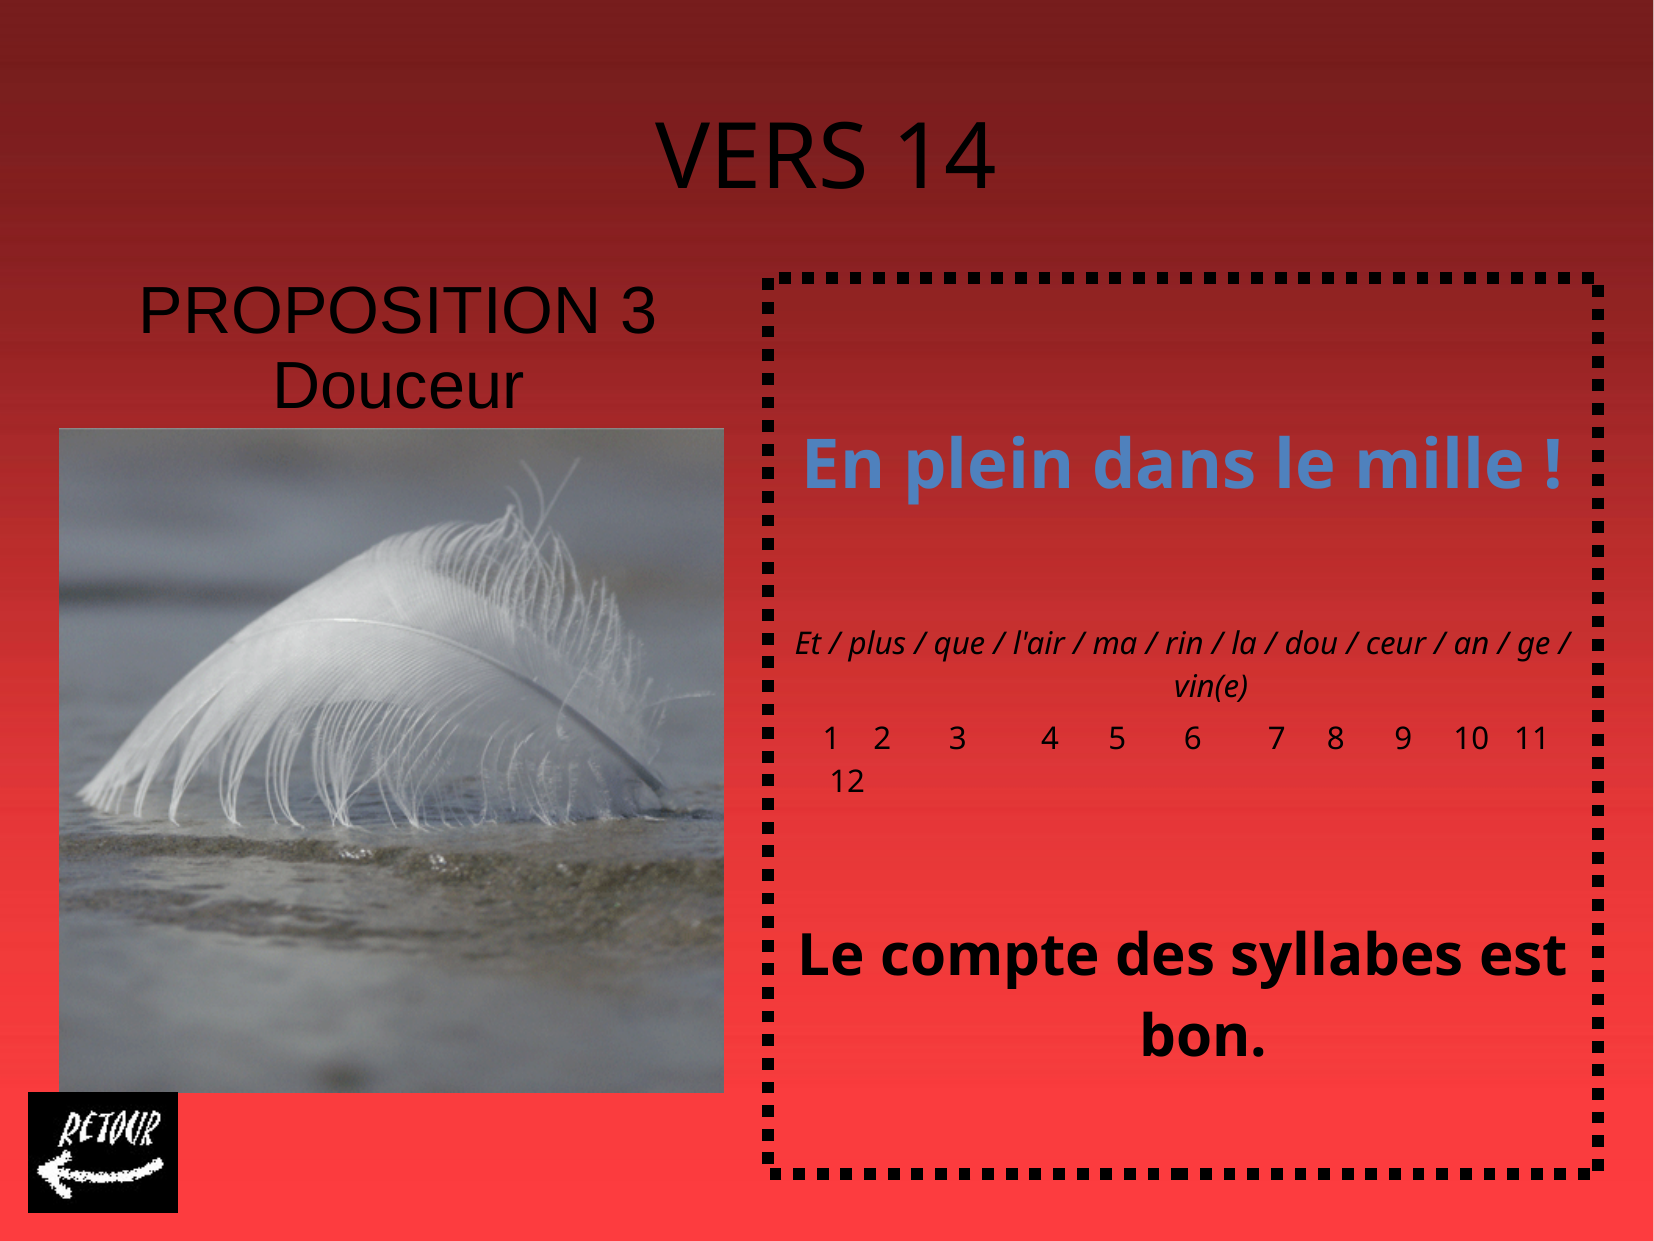

# VERS 14
PROPOSITION 3
Douceur
En plein dans le mille !
Et / plus / que / l'air / ma / rin / la / dou / ceur / an / ge / vin(e)
 1 2 3 4 5 6 7 8 9 10 11 12
Le compte des syllabes est bon.